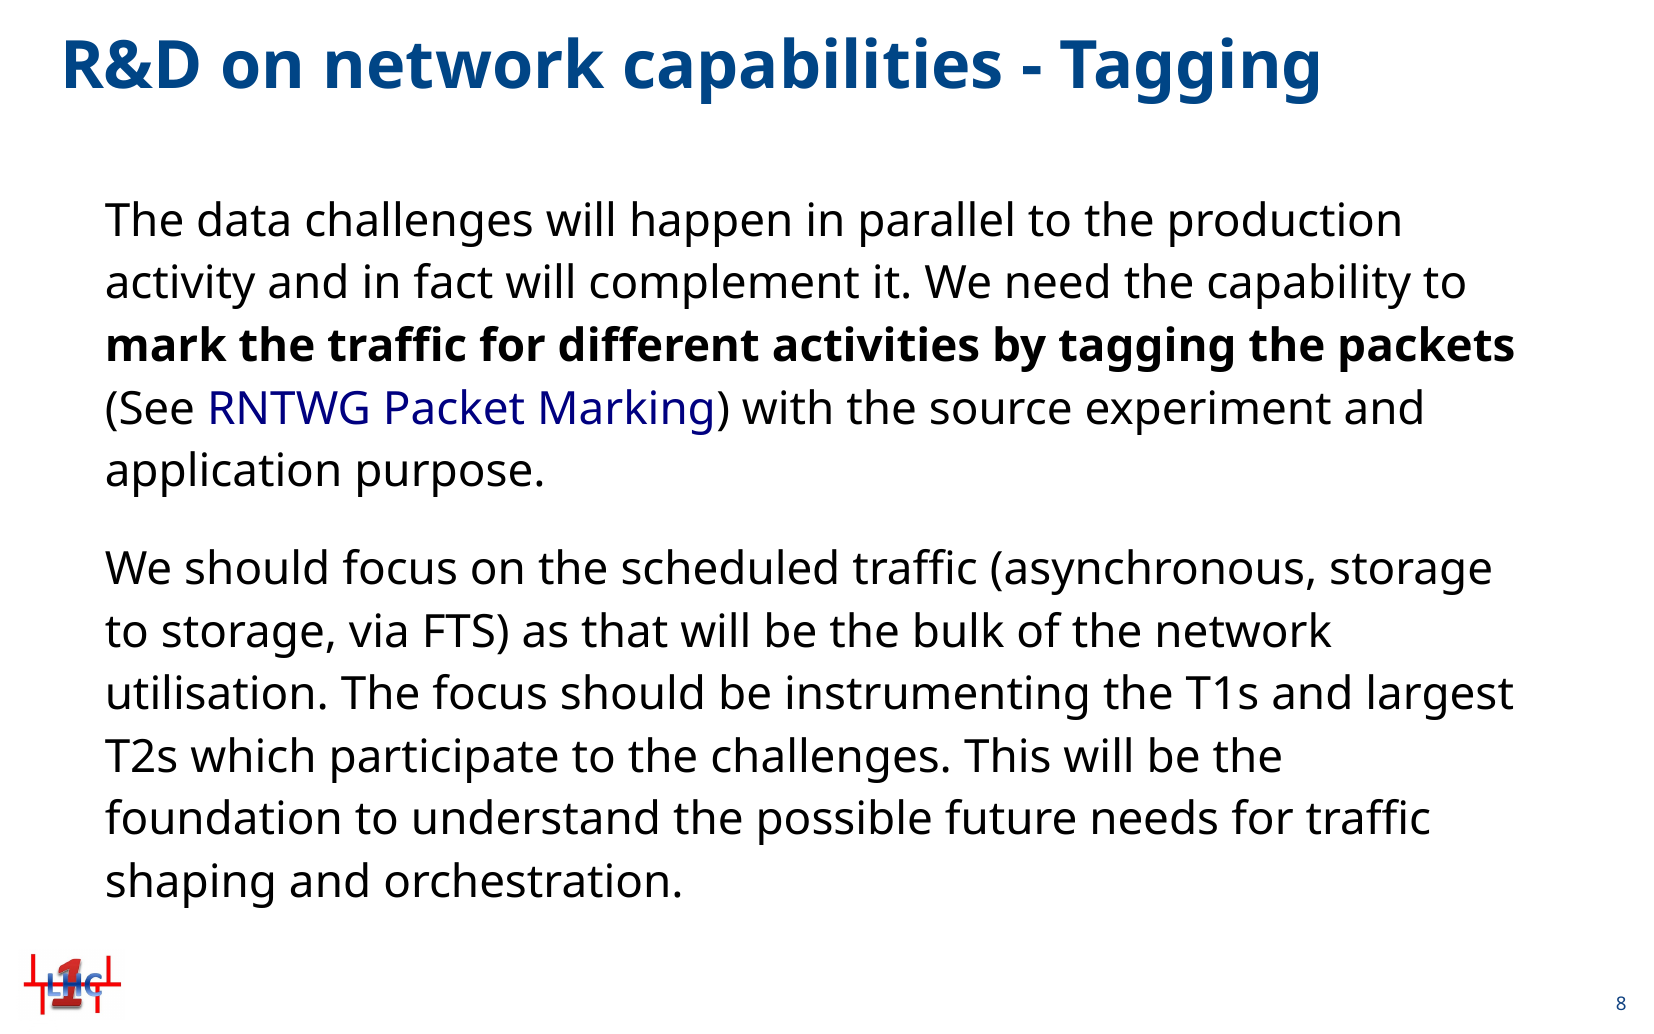

# R&D on network capabilities - Tagging
The data challenges will happen in parallel to the production activity and in fact will complement it. We need the capability to mark the traffic for different activities by tagging the packets (See RNTWG Packet Marking) with the source experiment and application purpose.
We should focus on the scheduled traffic (asynchronous, storage to storage, via FTS) as that will be the bulk of the network utilisation. The focus should be instrumenting the T1s and largest T2s which participate to the challenges. This will be the foundation to understand the possible future needs for traffic shaping and orchestration.